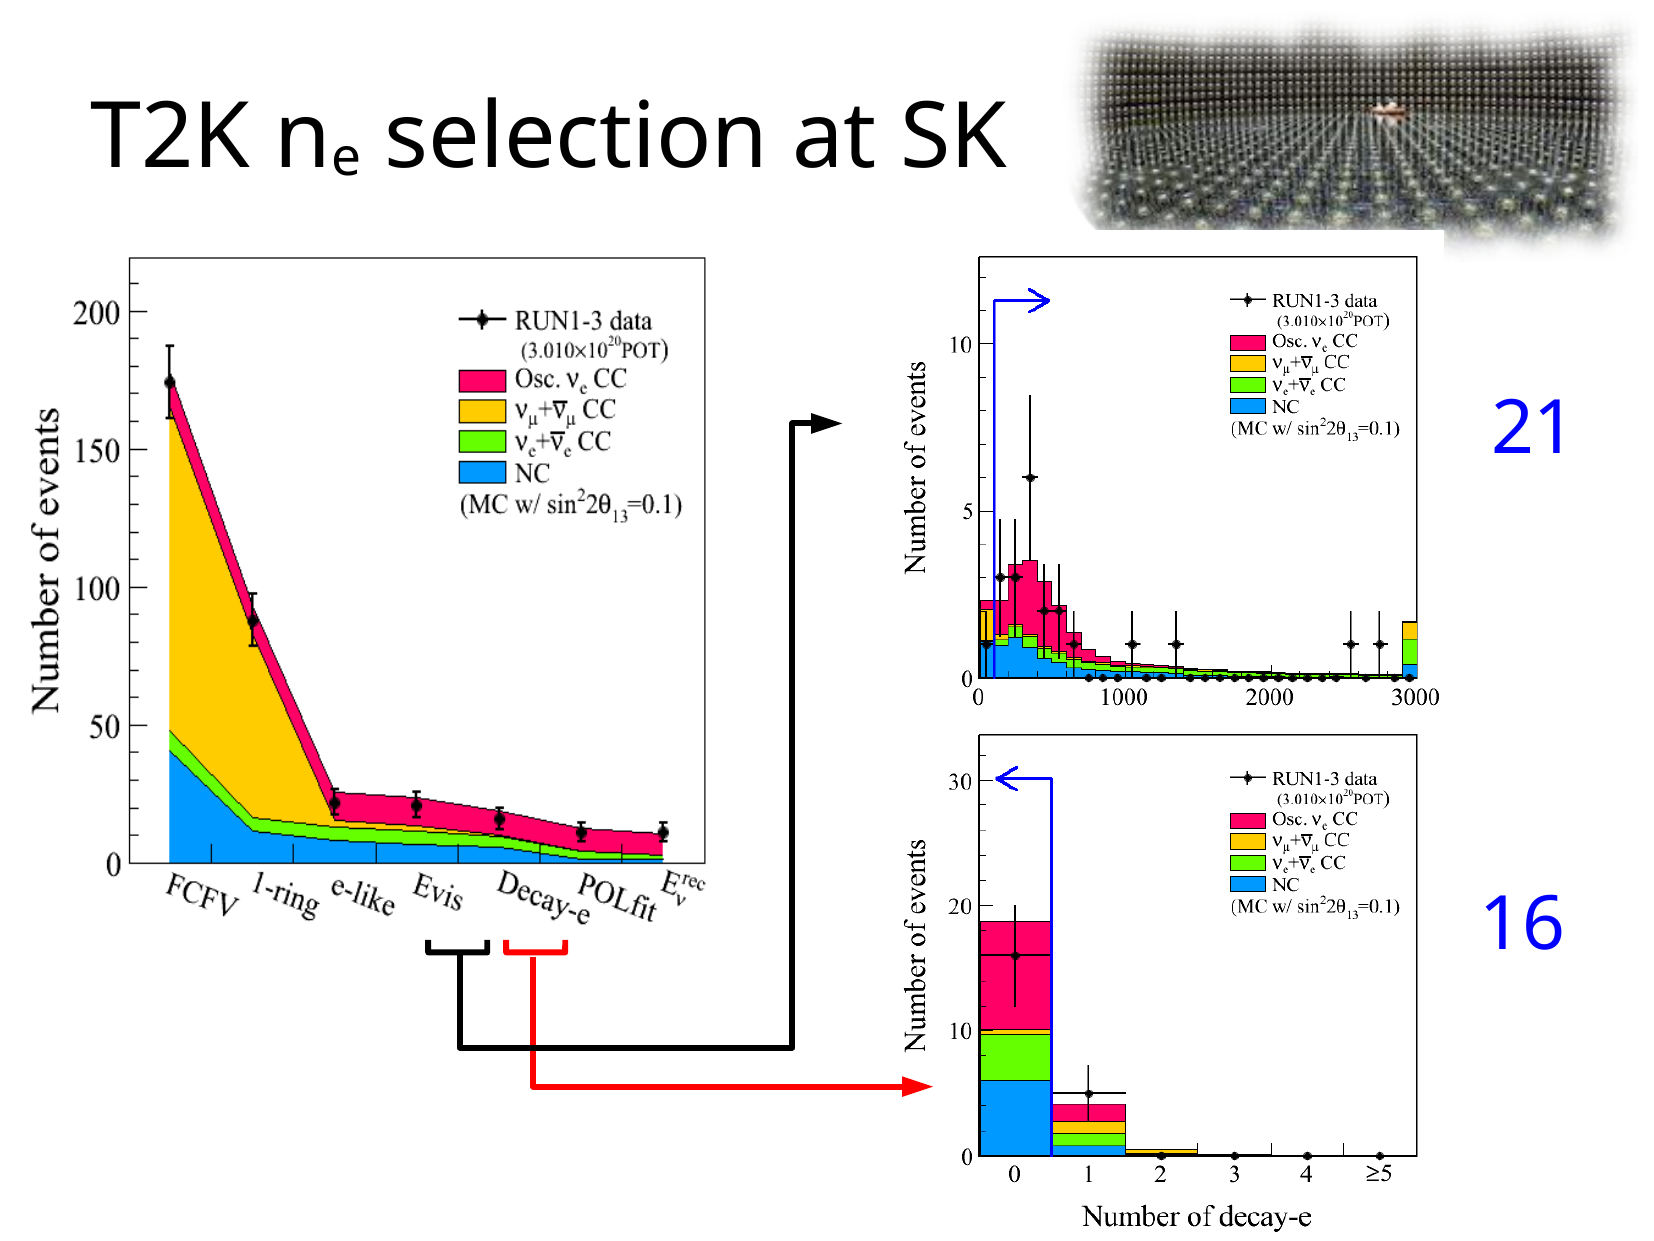

# T2K ne selection at SK
21
16